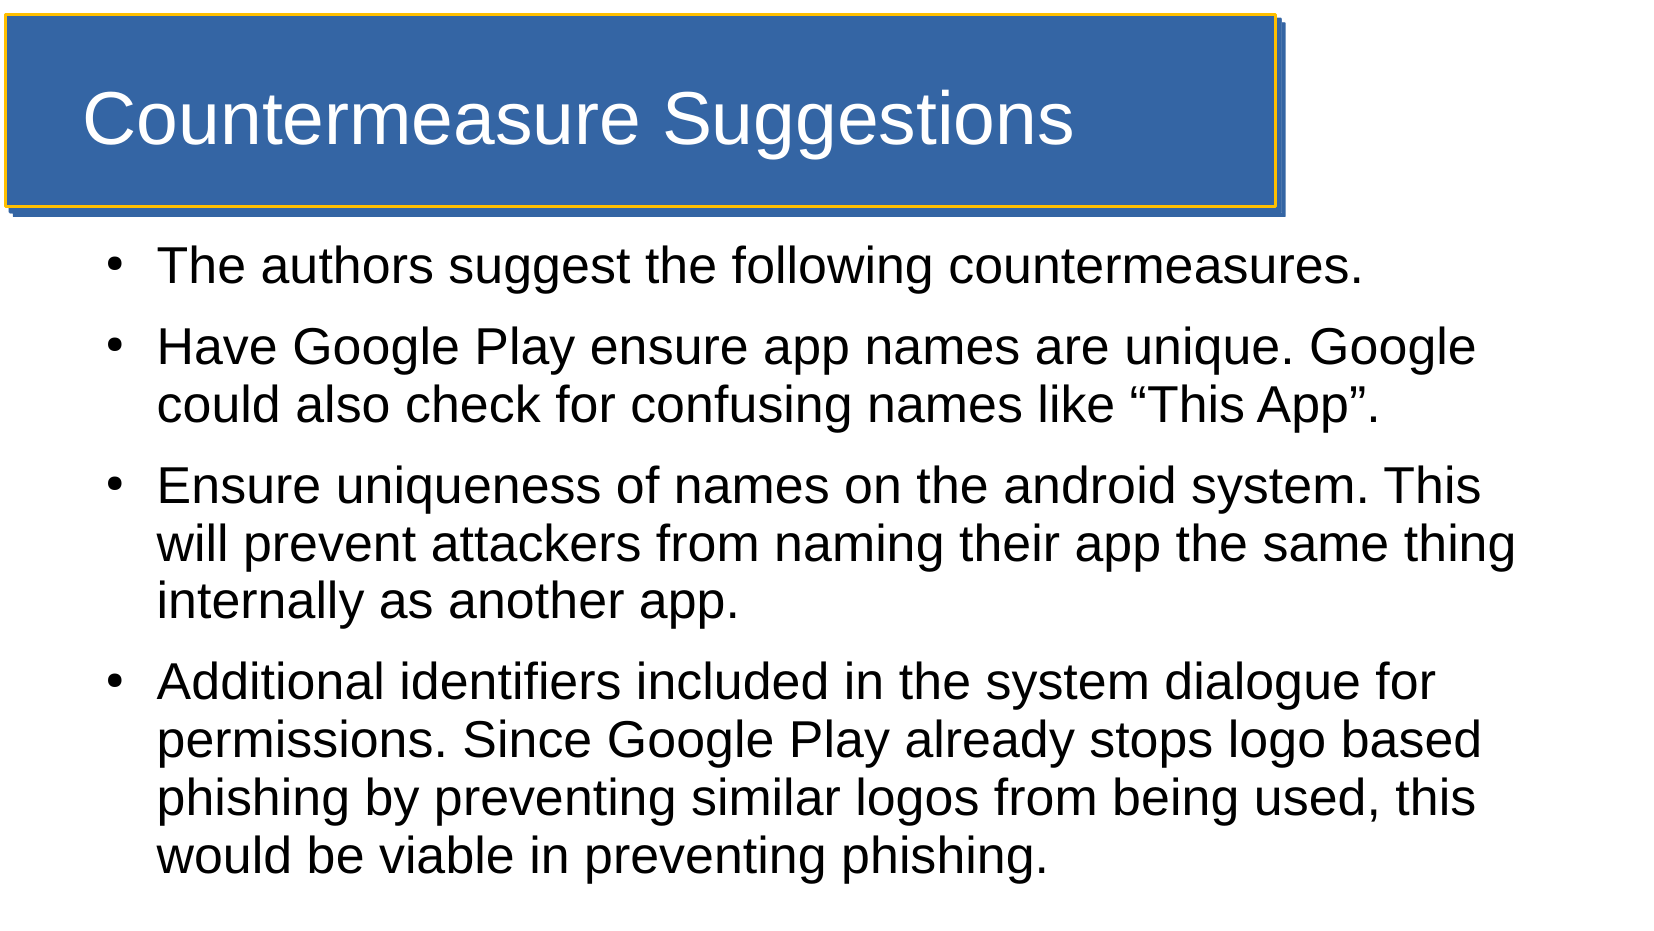

# Countermeasure Suggestions
The authors suggest the following countermeasures.
Have Google Play ensure app names are unique. Google could also check for confusing names like “This App”.
Ensure uniqueness of names on the android system. This will prevent attackers from naming their app the same thing internally as another app.
Additional identifiers included in the system dialogue for permissions. Since Google Play already stops logo based phishing by preventing similar logos from being used, this would be viable in preventing phishing.